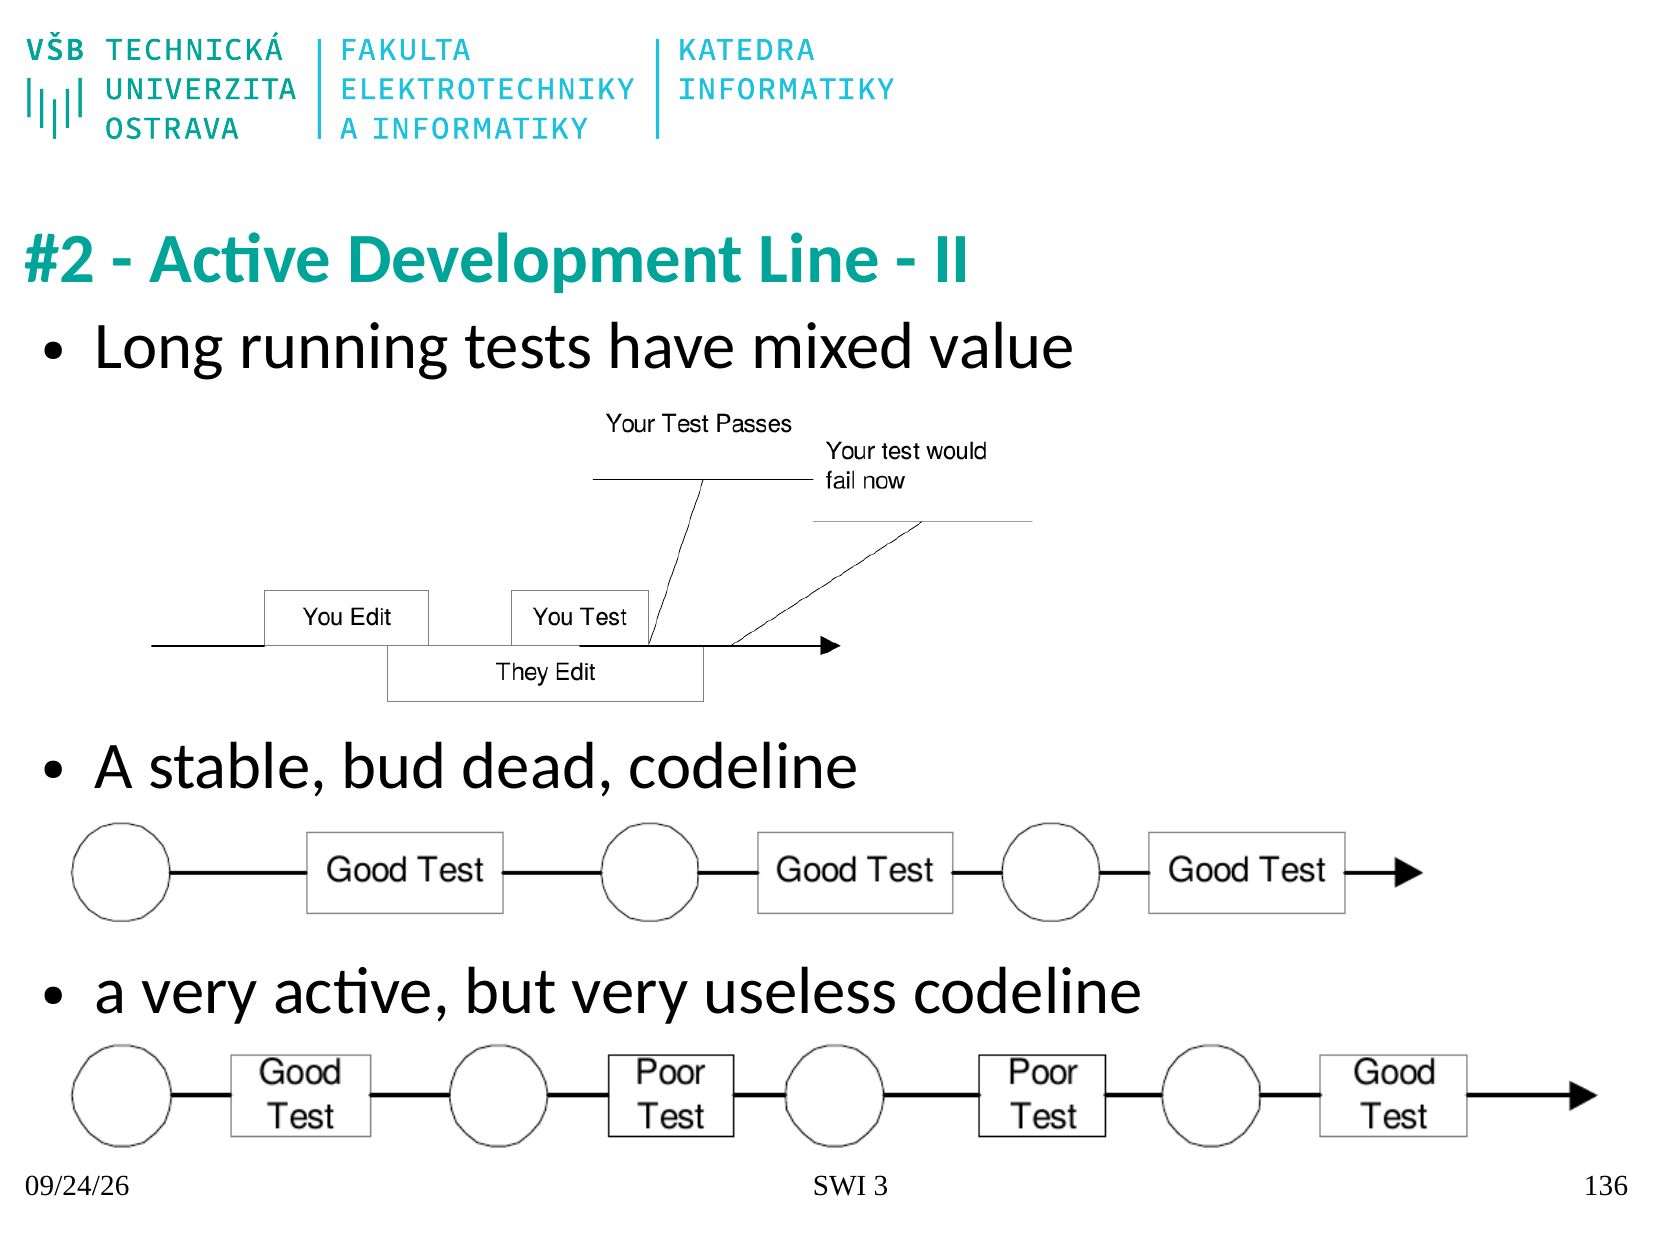

# #2 - Active Development Line - II
Long running tests have mixed value
A stable, bud dead, codeline
a very active, but very useless codeline
SWI 3
136